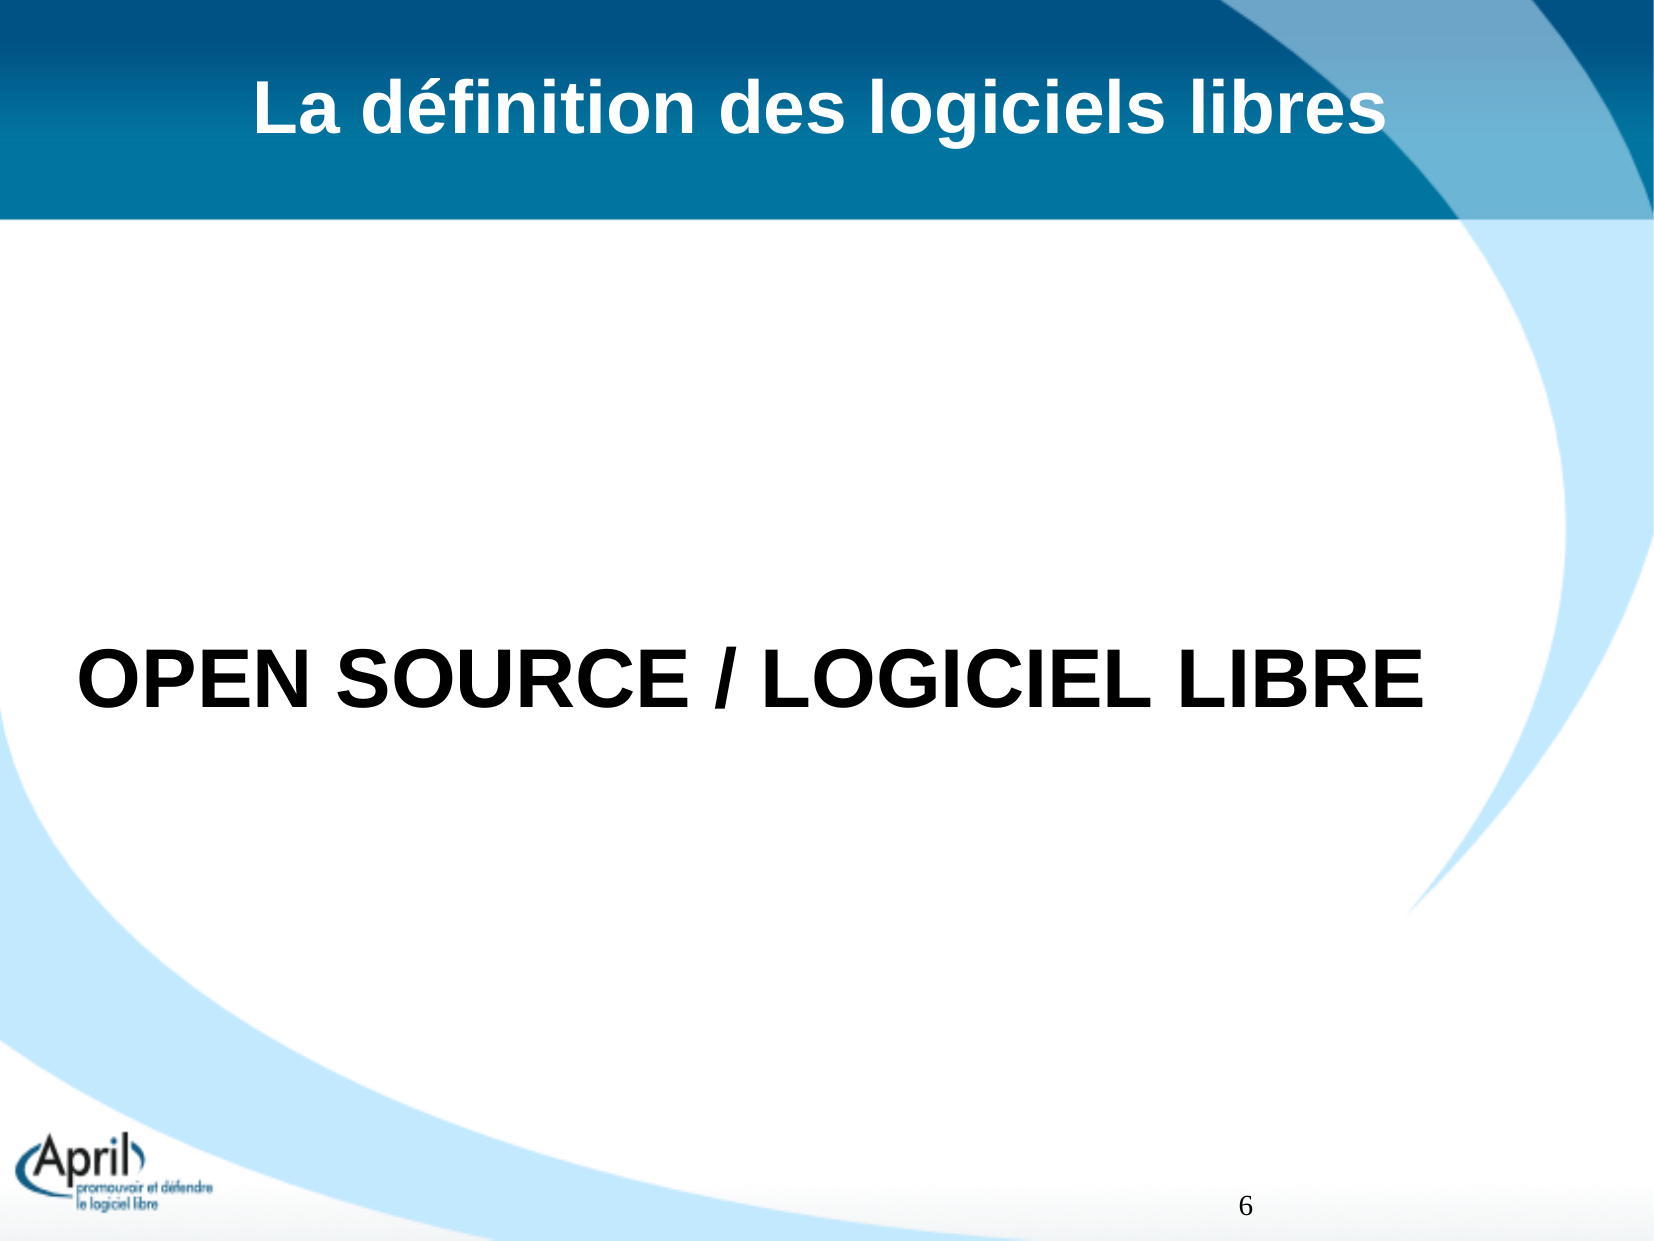

# La définition des logiciels libres
OPEN SOURCE / LOGICIEL LIBRE